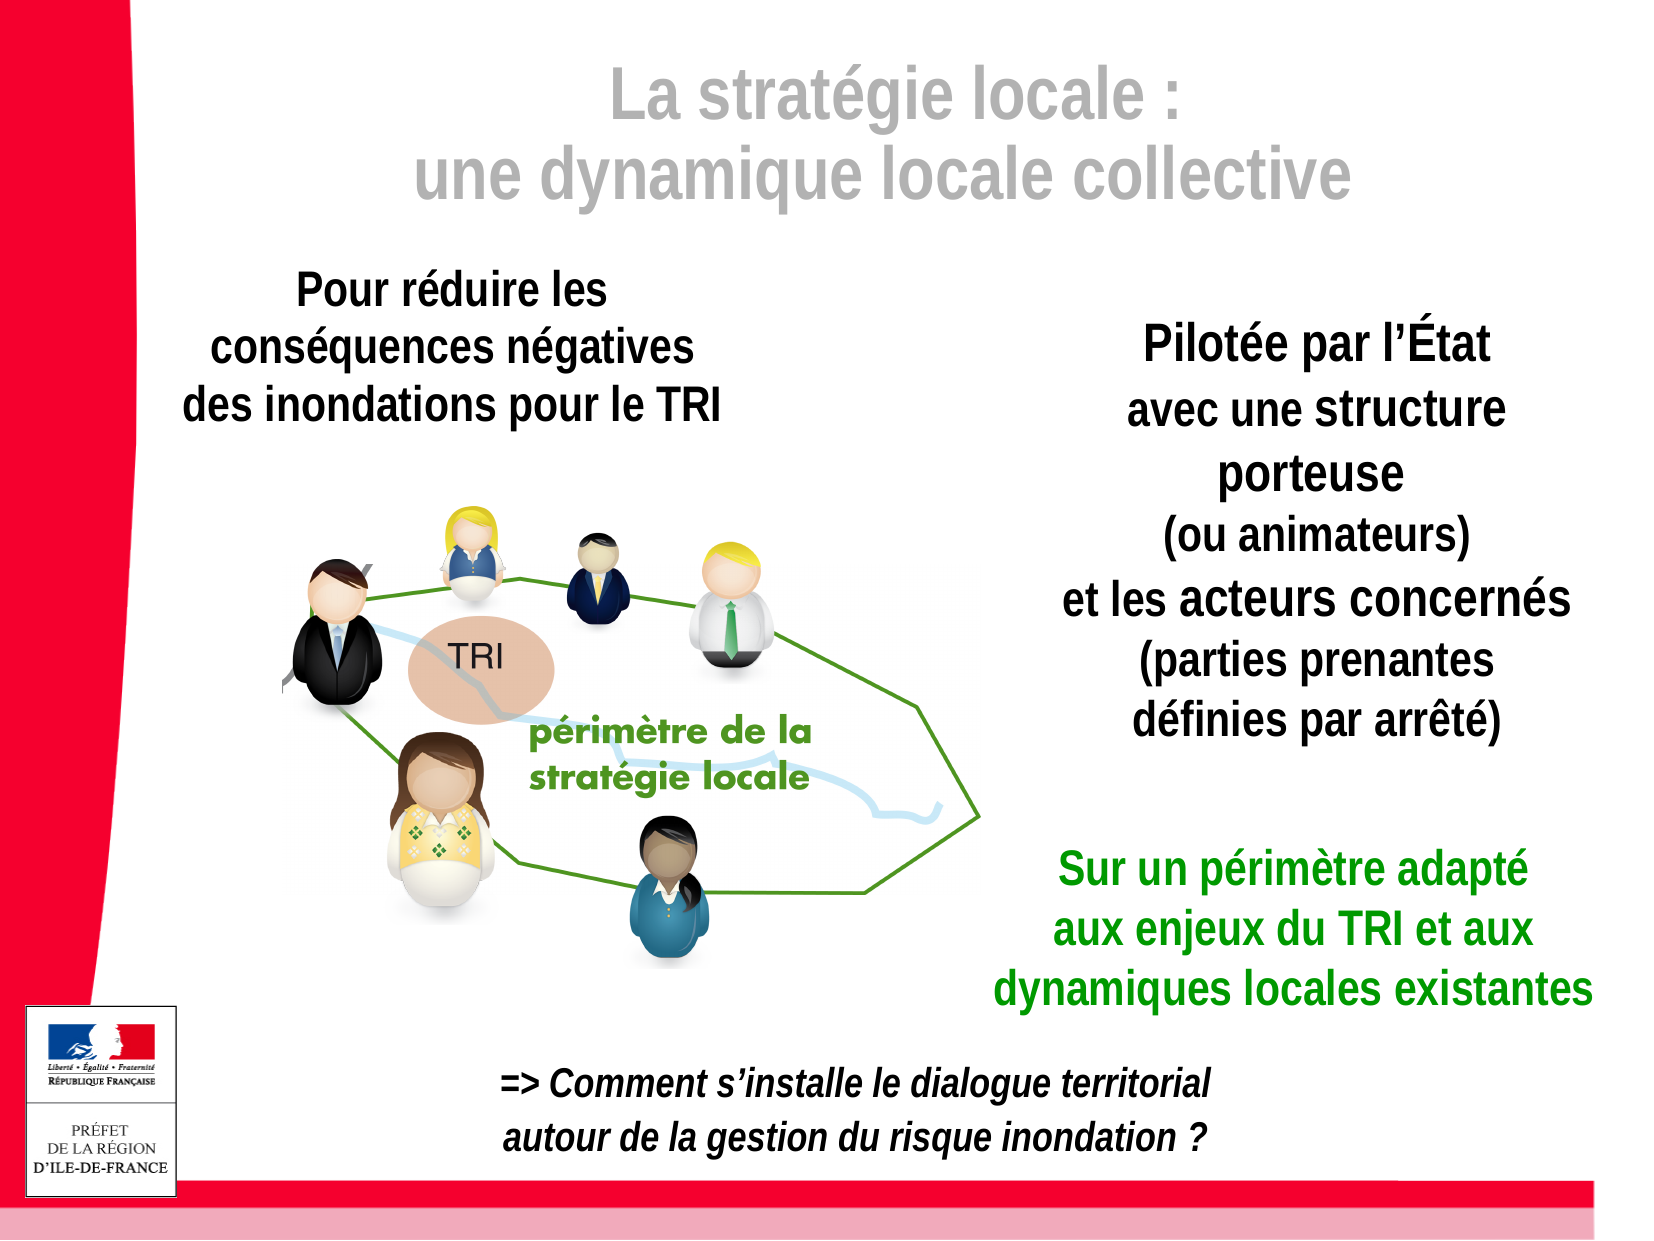

# La stratégie locale : une dynamique locale collective
Pour réduire les conséquences négatives des inondations pour le TRI
Pilotée par l’État
avec une structure porteuse
(ou animateurs)
et les acteurs concernés (parties prenantes
définies par arrêté)
Sur un périmètre adapté
aux enjeux du TRI et aux dynamiques locales existantes
=> Comment s’installe le dialogue territorial
autour de la gestion du risque inondation ?